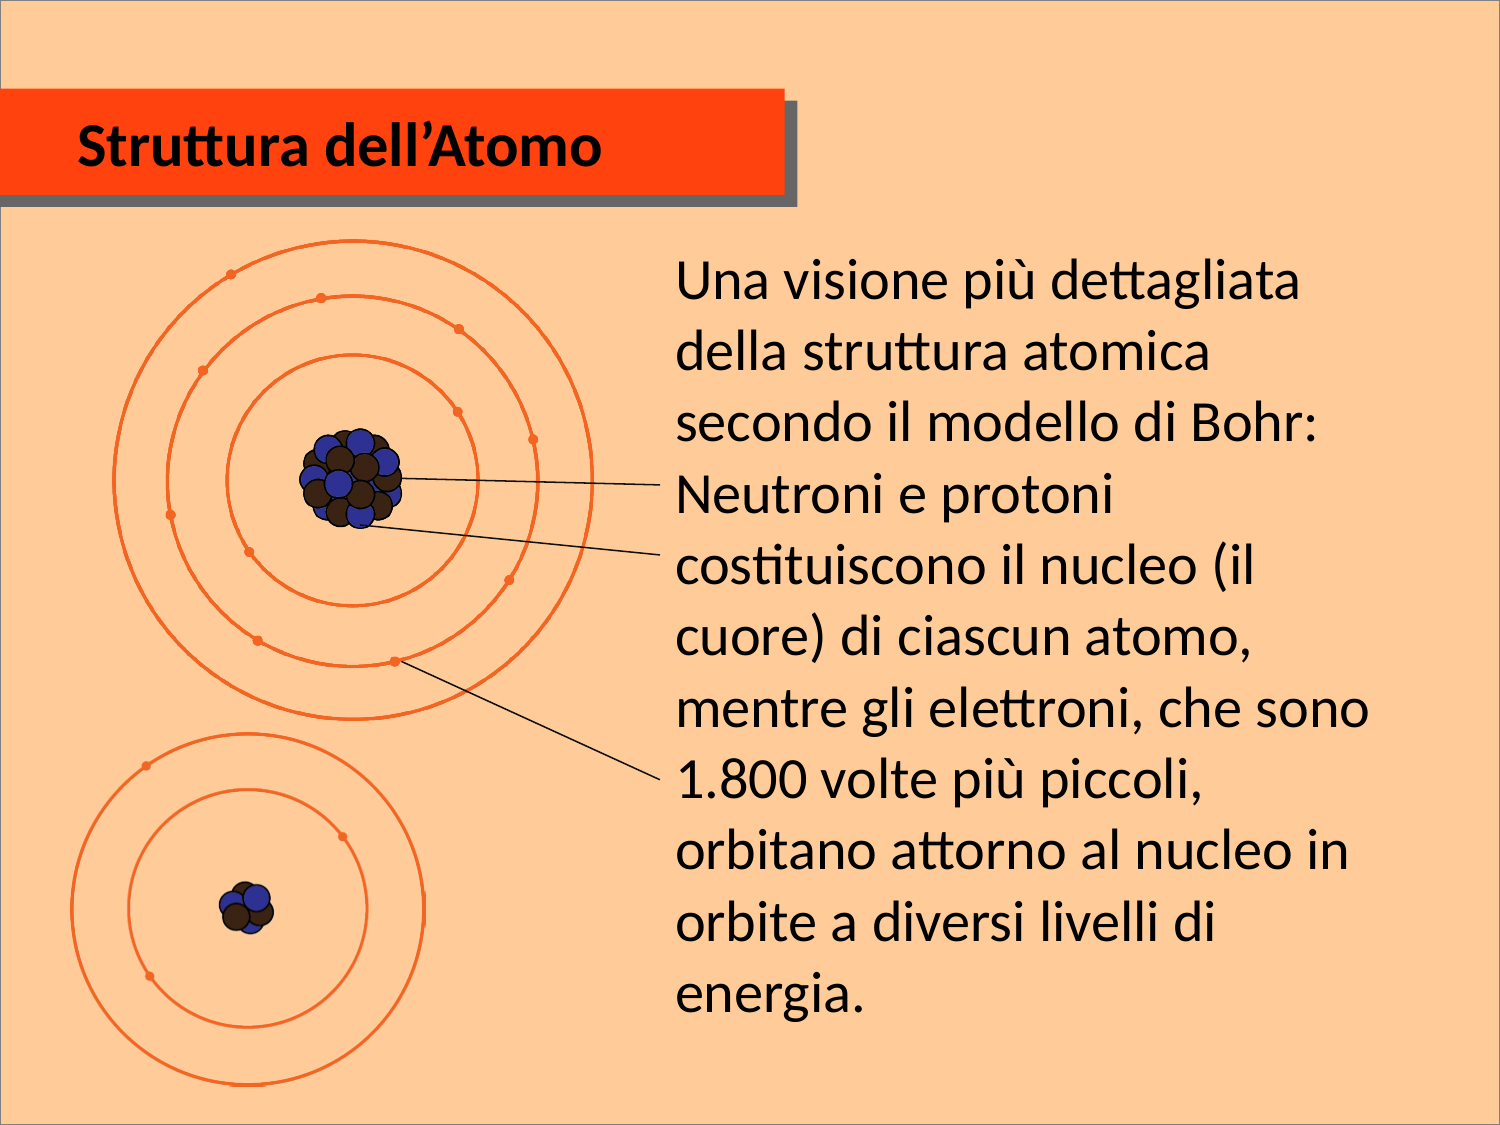

Struttura dell’Atomo
Una visione più dettagliata della struttura atomica secondo il modello di Bohr:
Neutroni e protoni costituiscono il nucleo (il cuore) di ciascun atomo, mentre gli elettroni, che sono 1.800 volte più piccoli, orbitano attorno al nucleo in orbite a diversi livelli di energia.